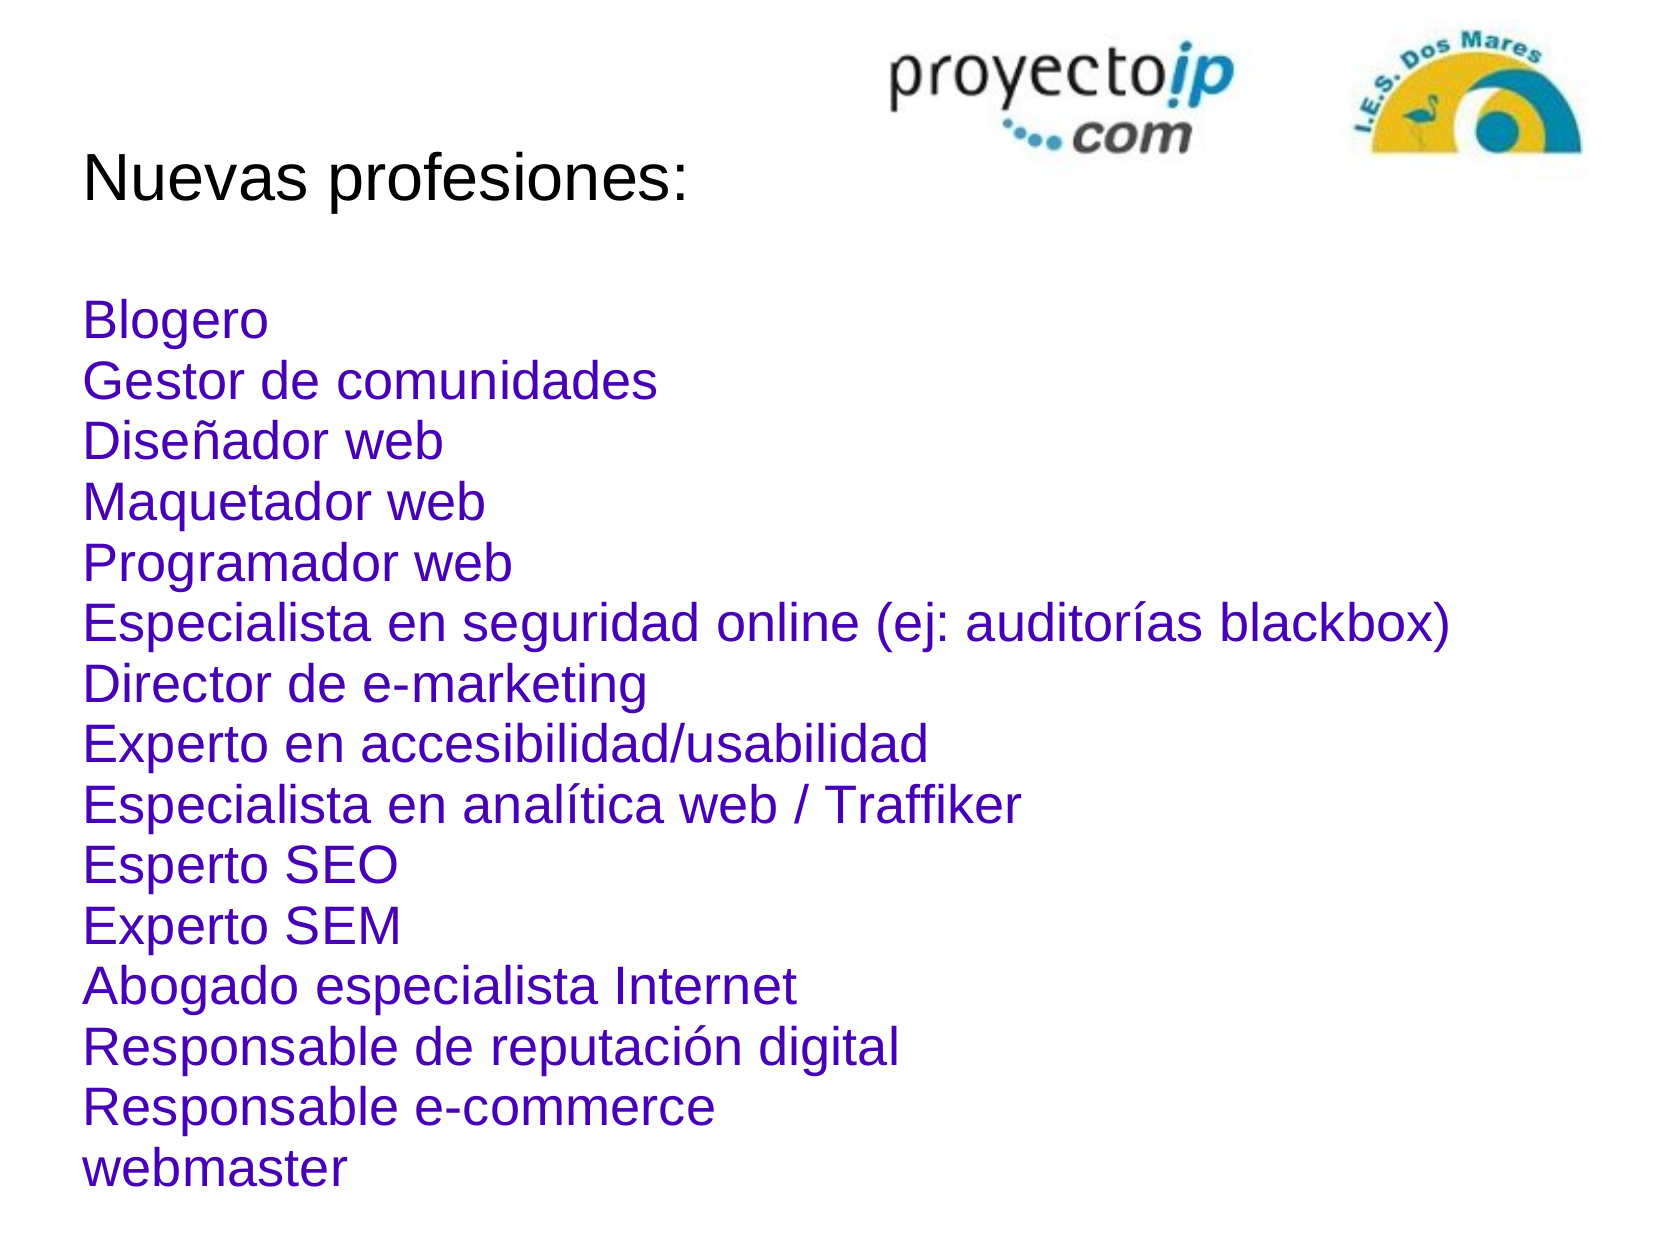

# Nuevas profesiones:
Blogero
Gestor de comunidades
Diseñador web
Maquetador web
Programador web
Especialista en seguridad online (ej: auditorías blackbox)
Director de e-marketing
Experto en accesibilidad/usabilidad
Especialista en analítica web / Traffiker
Esperto SEO
Experto SEM
Abogado especialista Internet
Responsable de reputación digital
Responsable e-commerce
webmaster